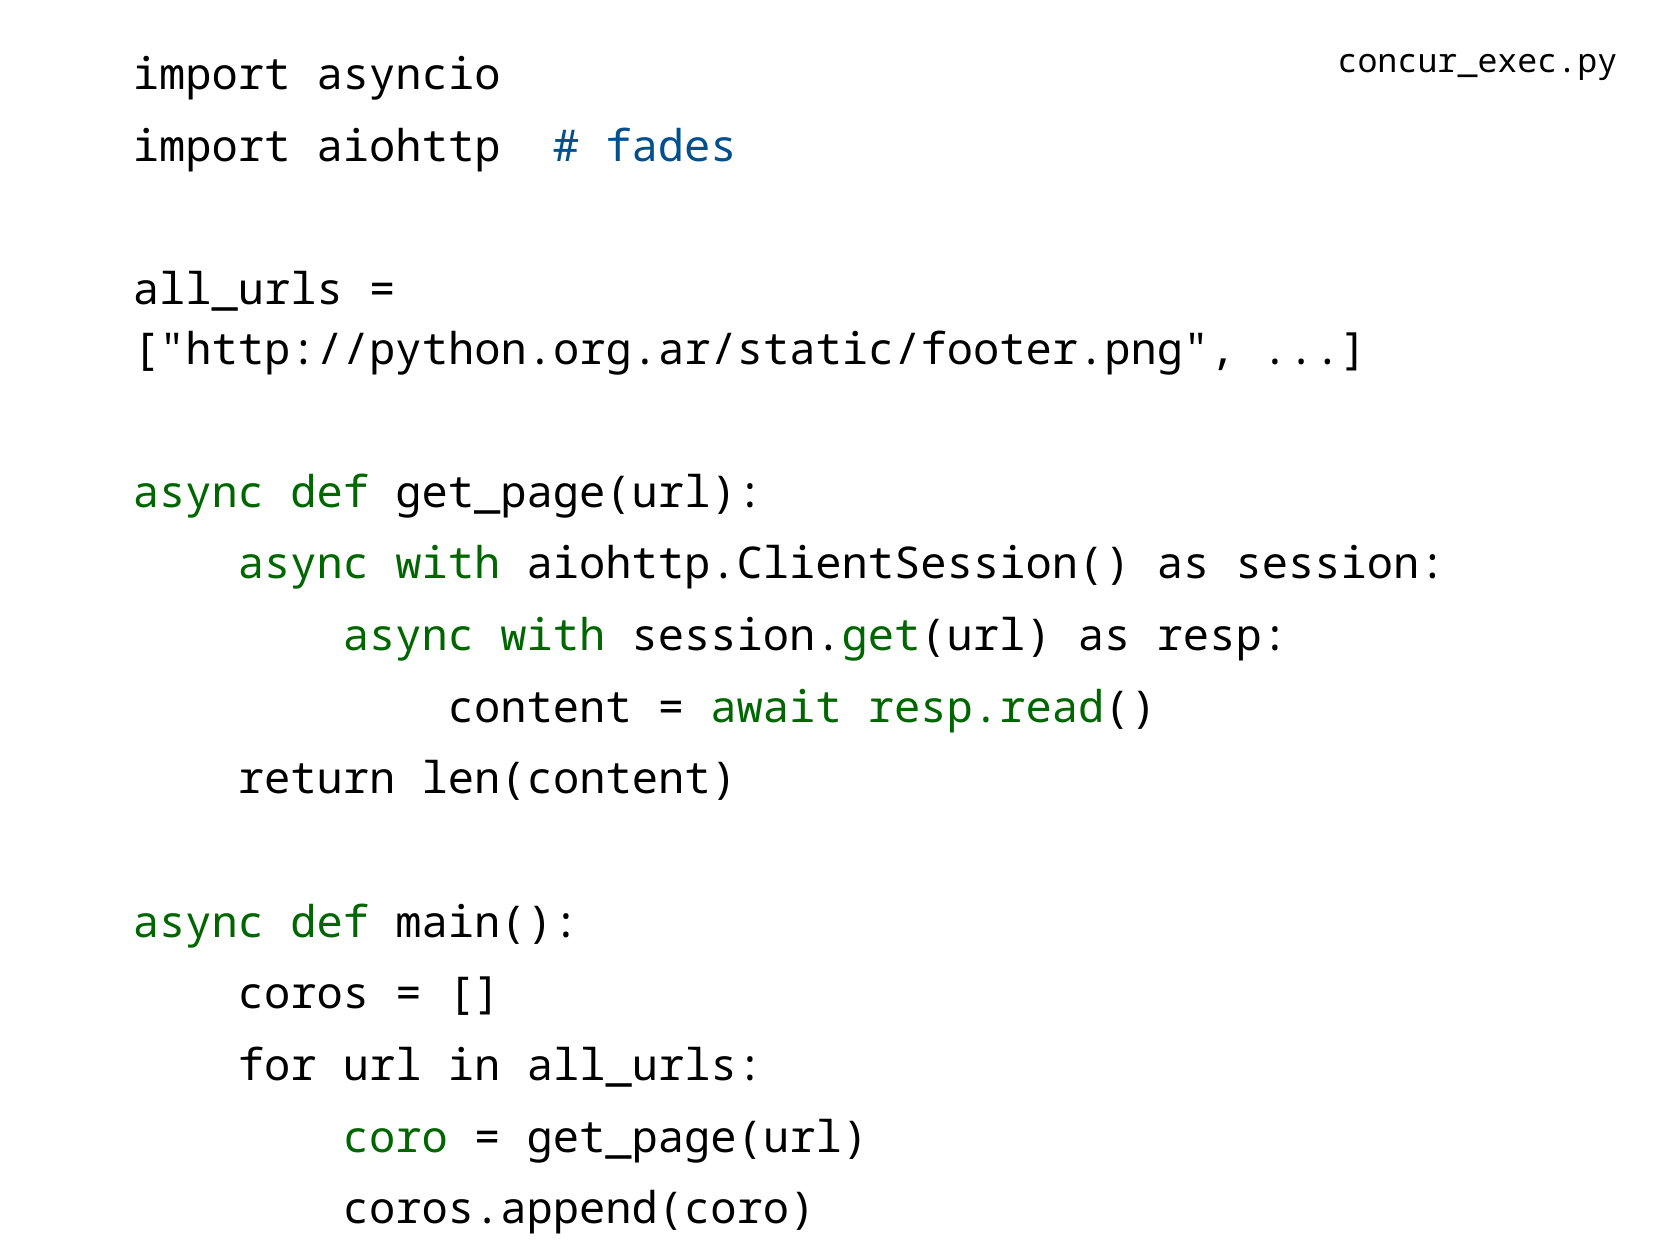

concur_exec.py
import asyncio
import aiohttp # fades
all_urls = ["http://python.org.ar/static/footer.png", ...]
async def get_page(url):
 async with aiohttp.ClientSession() as session:
 async with session.get(url) as resp:
 content = await resp.read()
 return len(content)
async def main():
 coros = []
 for url in all_urls:
 coro = get_page(url)
 coros.append(coro)
 results = await asyncio.gather(*coros)
 print("Results", results)
asyncio.run(main())